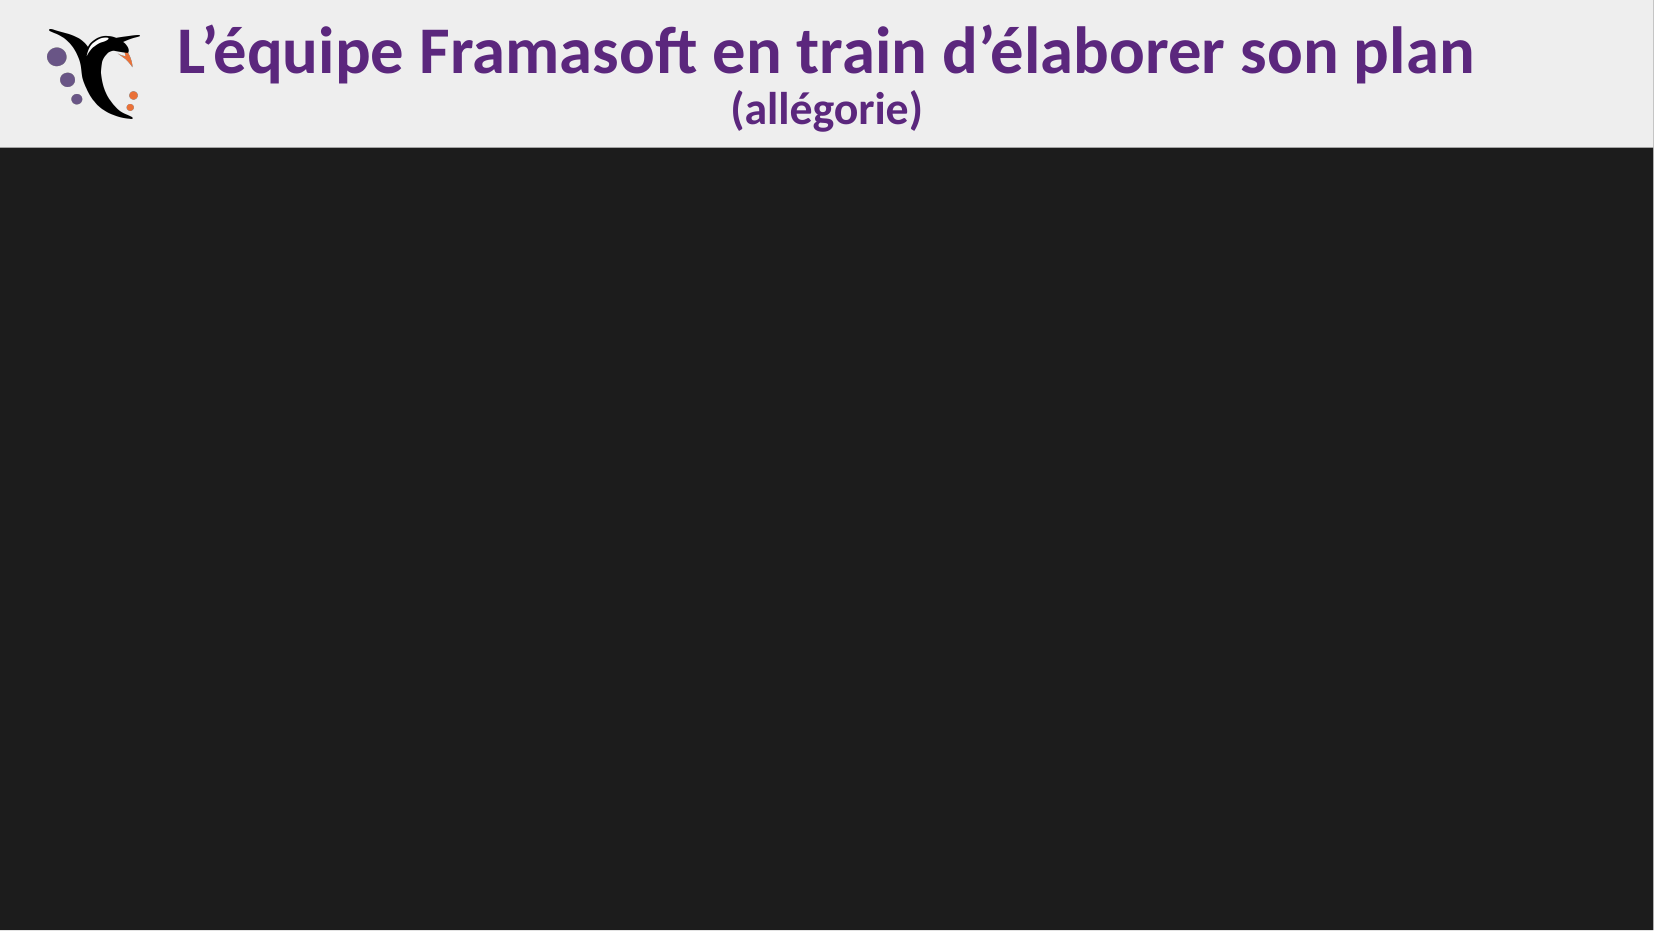

# L’équipe Framasoft en train d’élaborer son plan (allégorie)